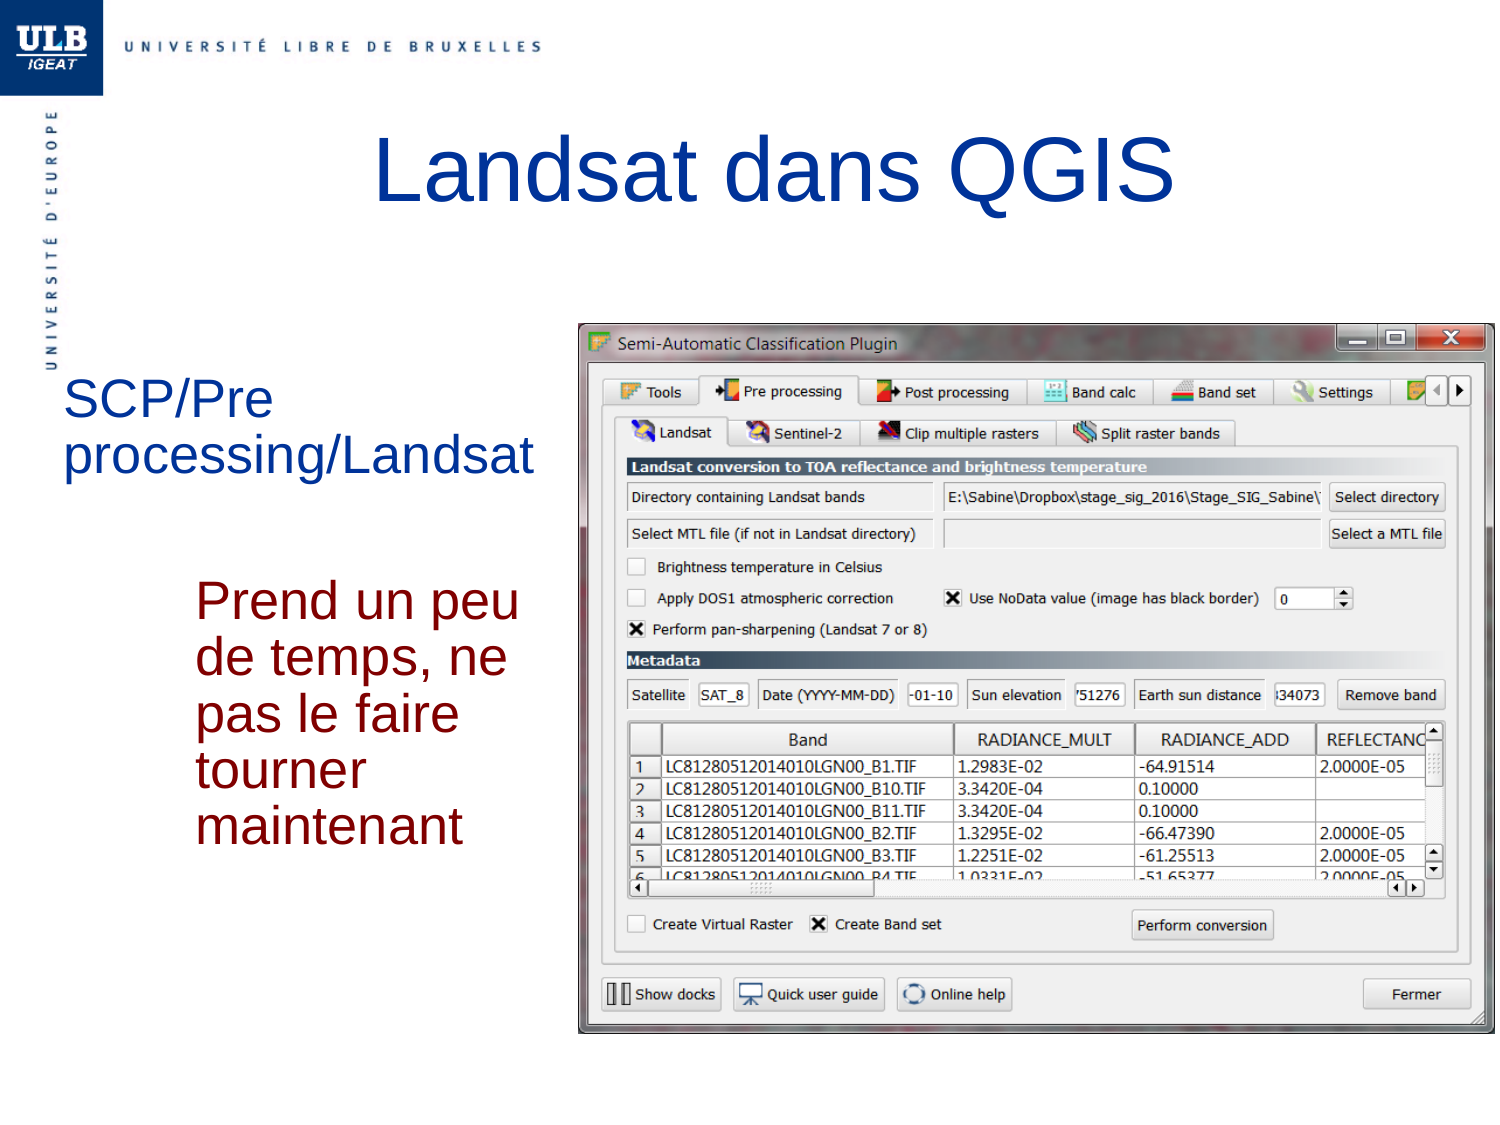

Landsat dans QGIS
#
SCP/Pre processing/Landsat
Prend un peu de temps, ne pas le faire tourner maintenant